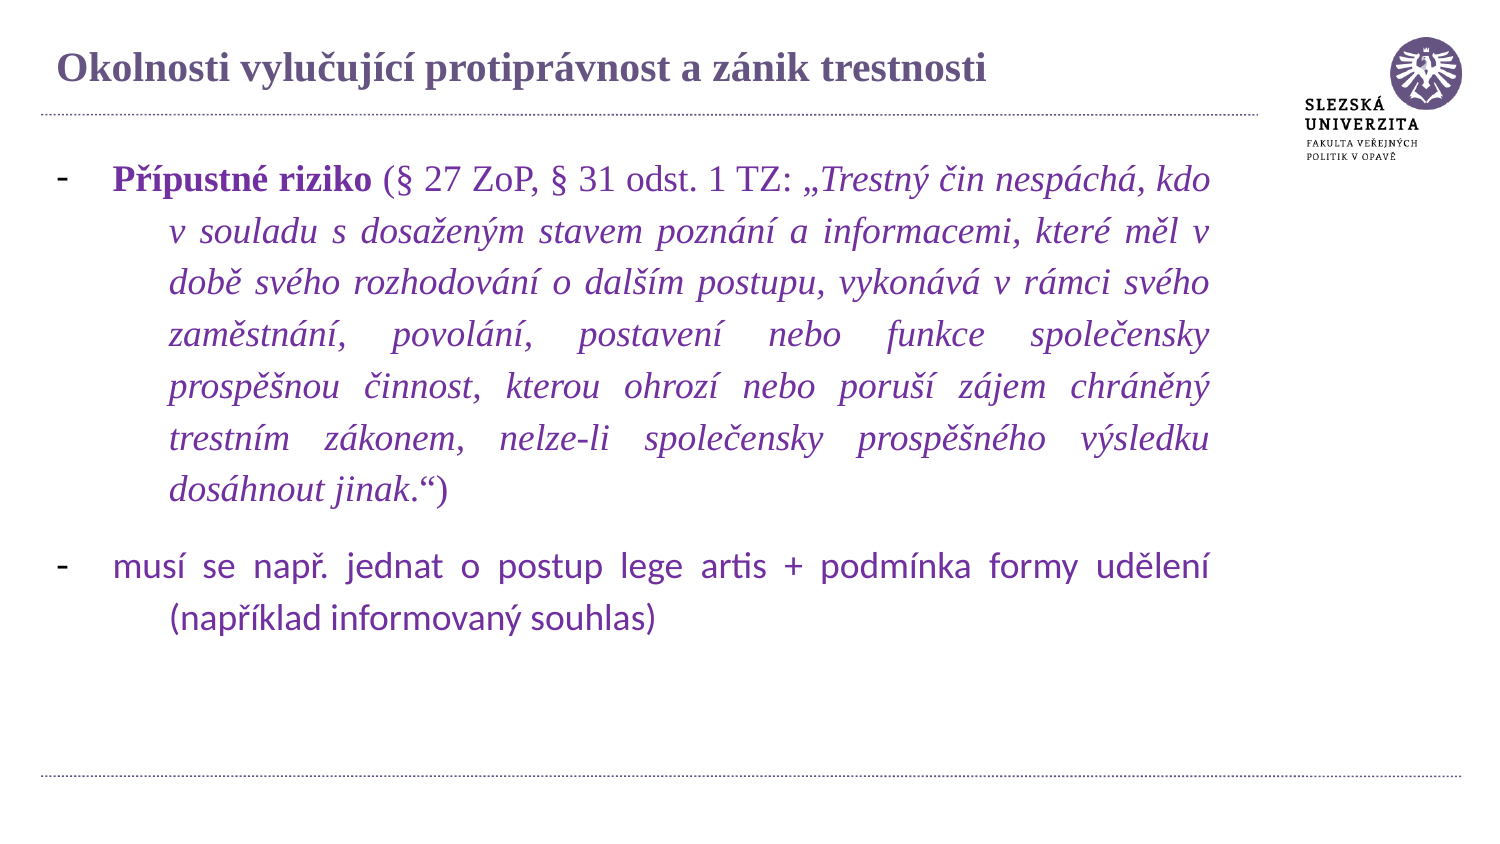

# Okolnosti vylučující protiprávnost a zánik trestnosti
Přípustné riziko (§ 27 ZoP, § 31 odst. 1 TZ: „Trestný čin nespáchá, kdo v souladu s dosaženým stavem poznání a informacemi, které měl v době svého rozhodování o dalším postupu, vykonává v rámci svého zaměstnání, povolání, postavení nebo funkce společensky prospěšnou činnost, kterou ohrozí nebo poruší zájem chráněný trestním zákonem, nelze-li společensky prospěšného výsledku dosáhnout jinak.“)
musí se např. jednat o postup lege artis + podmínka formy udělení (například informovaný souhlas)